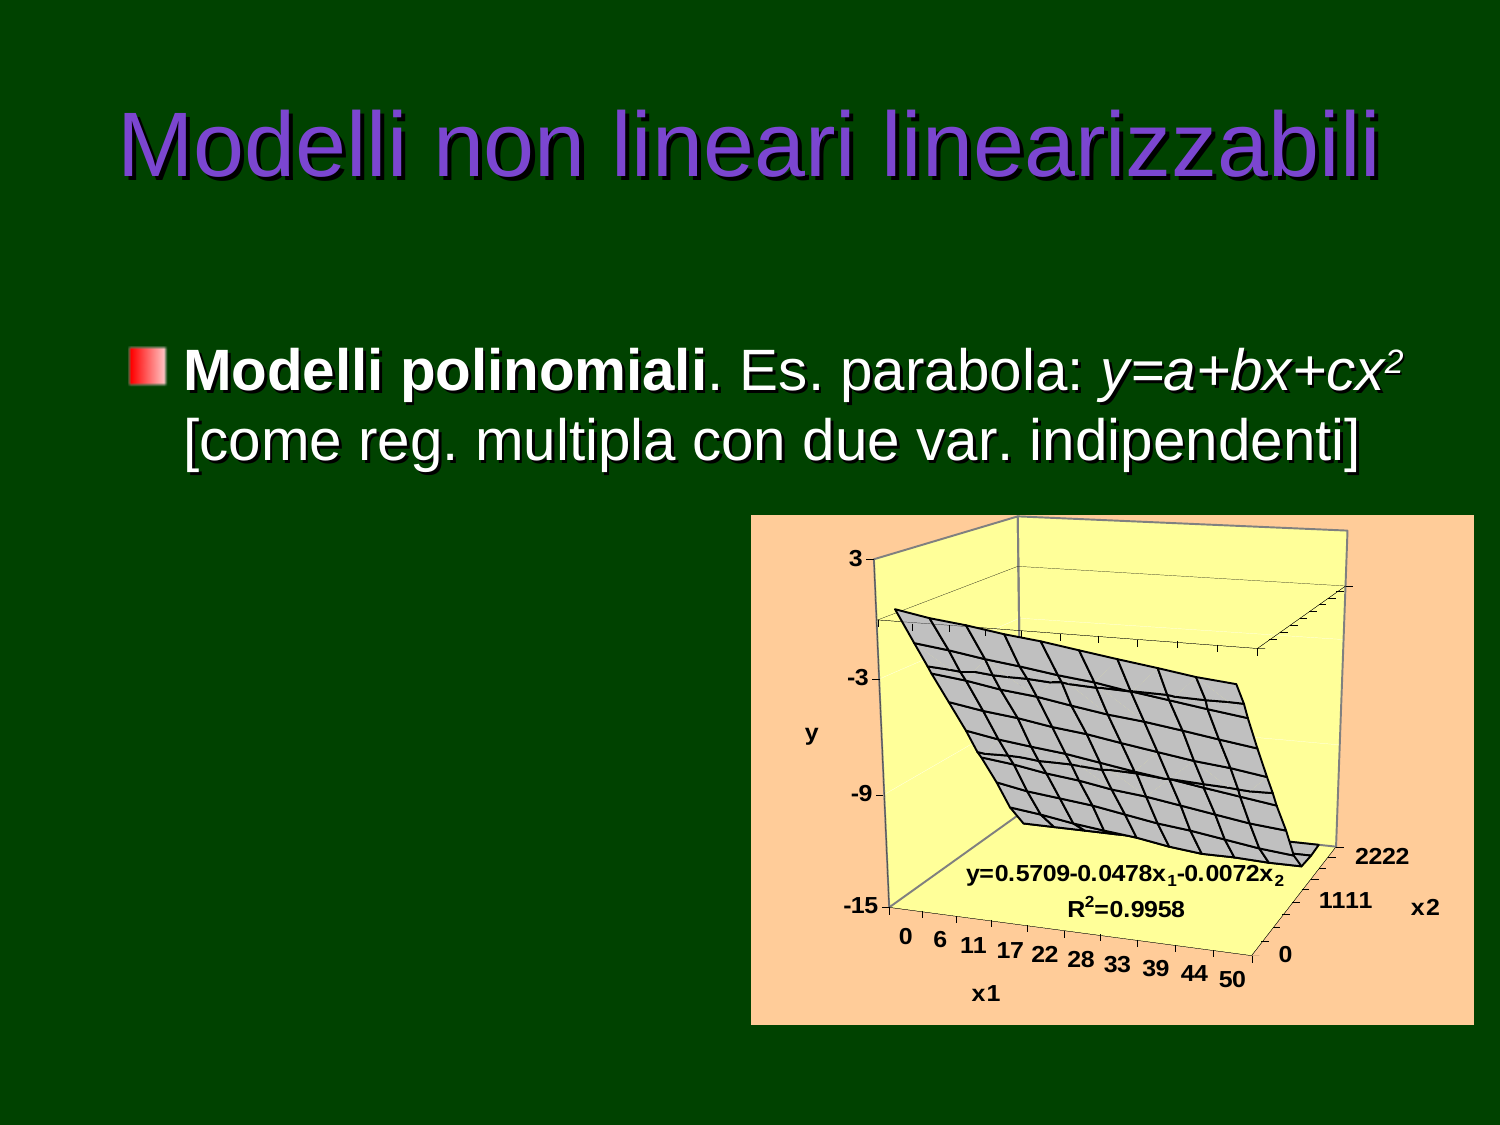

# Modelli non lineari linearizzabili
Modelli polinomiali. Es. parabola: y=a+bx+cx2 [come reg. multipla con due var. indipendenti]